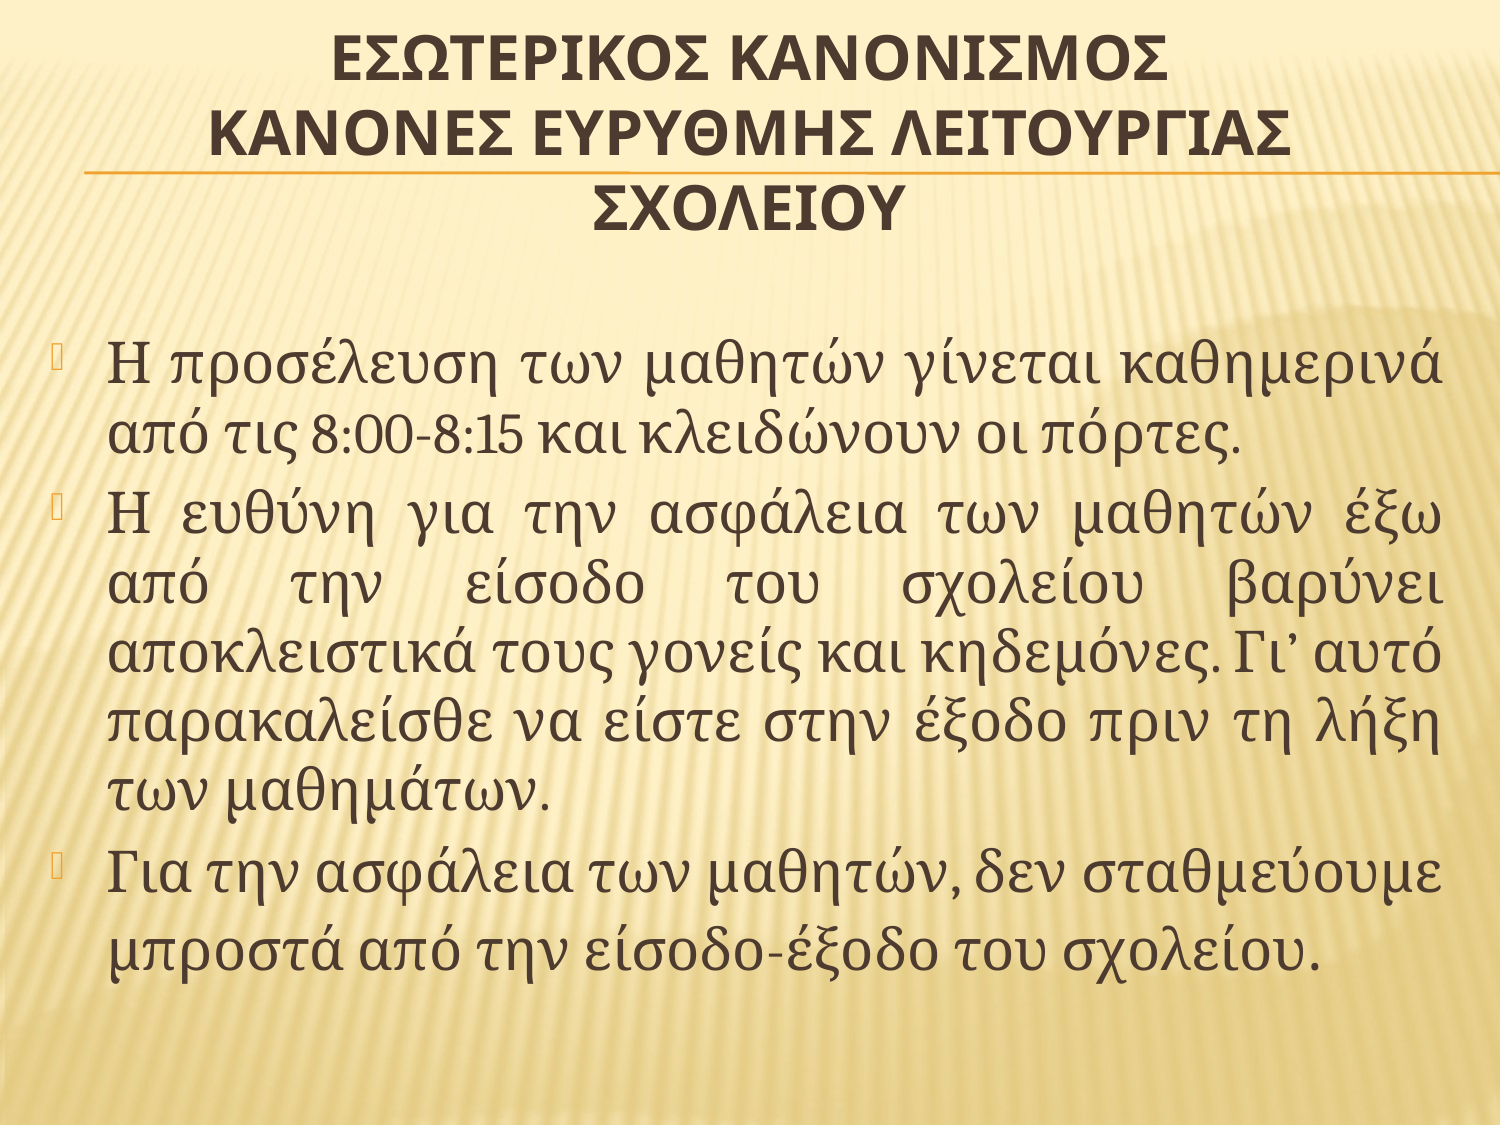

# Εσωτερικος κανονιςμος ΚΑΝΟΝΕΣ ΕΥΡΥΘΜΗΣ ΛΕΙΤΟΥΡΓΙΑΣ ΣΧΟΛΕΙΟΥ
Η προσέλευση των μαθητών γίνεται καθημερινά από τις 8:00-8:15 και κλειδώνουν οι πόρτες.
Η ευθύνη για την ασφάλεια των μαθητών έξω από την είσοδο του σχολείου βαρύνει αποκλειστικά τους γονείς και κηδεμόνες. Γι’ αυτό παρακαλείσθε να είστε στην έξοδο πριν τη λήξη των μαθημάτων.
Για την ασφάλεια των μαθητών, δεν σταθμεύουμε μπροστά από την είσοδο-έξοδο του σχολείου.